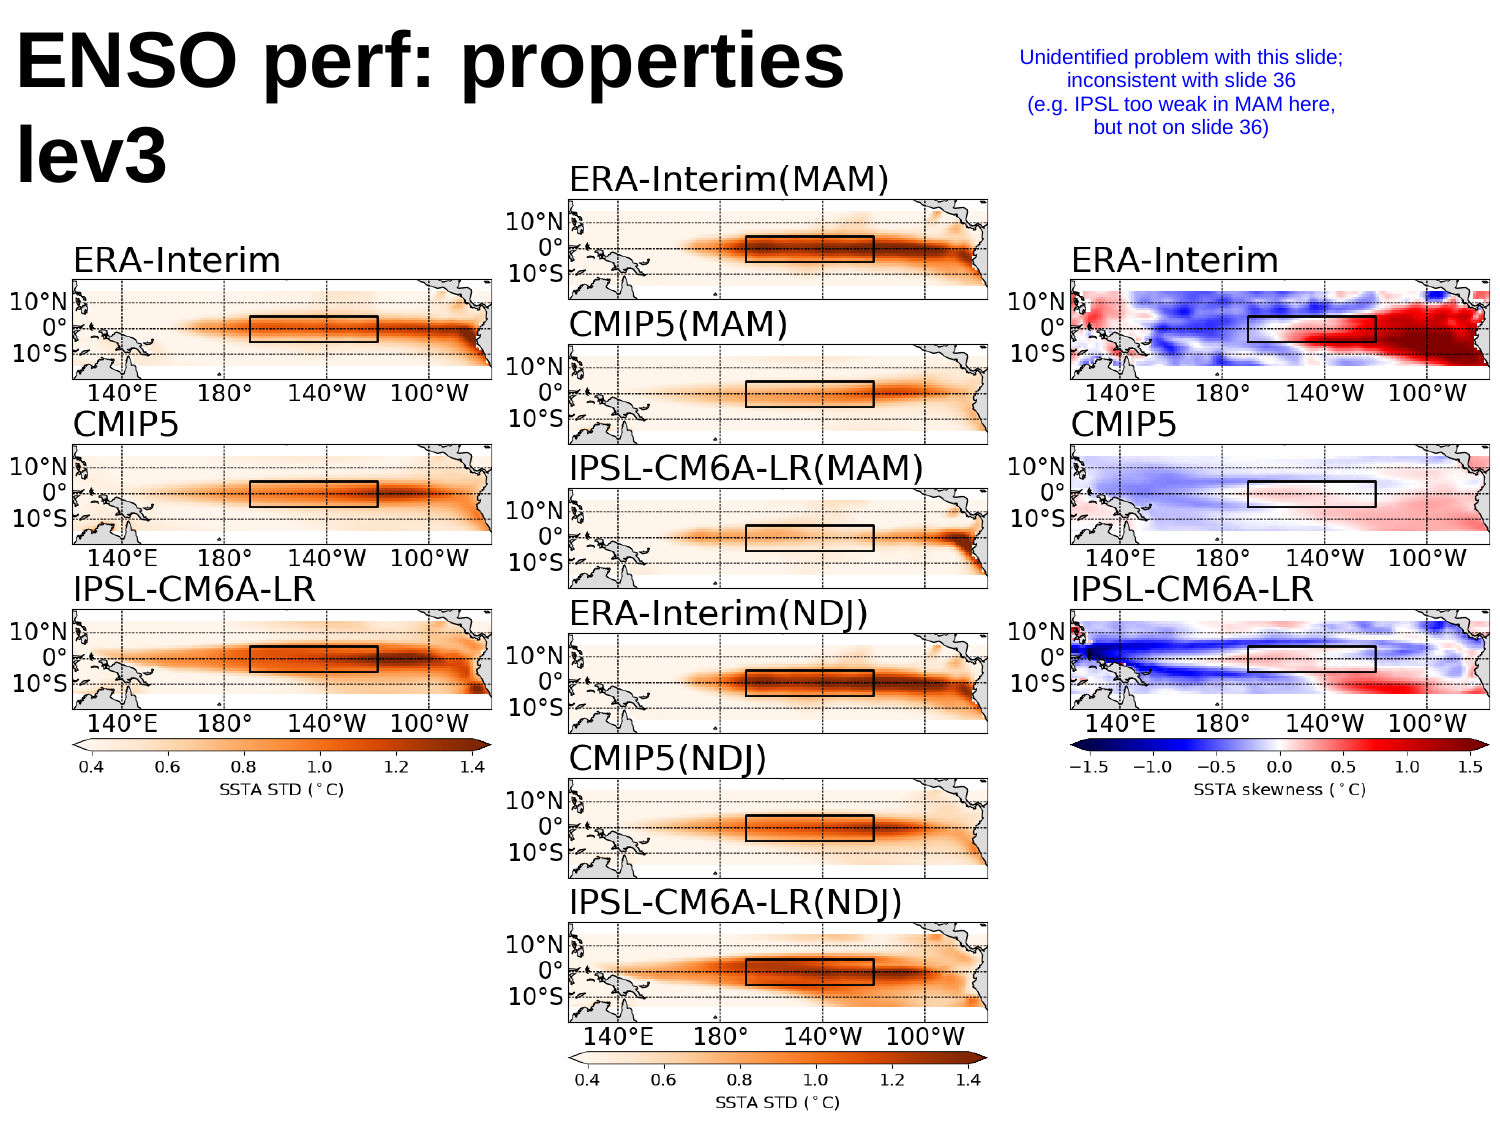

# ENSO perf: properties lev3
Unidentified problem with this slide;
inconsistent with slide 36
(e.g. IPSL too weak in MAM here,
but not on slide 36)